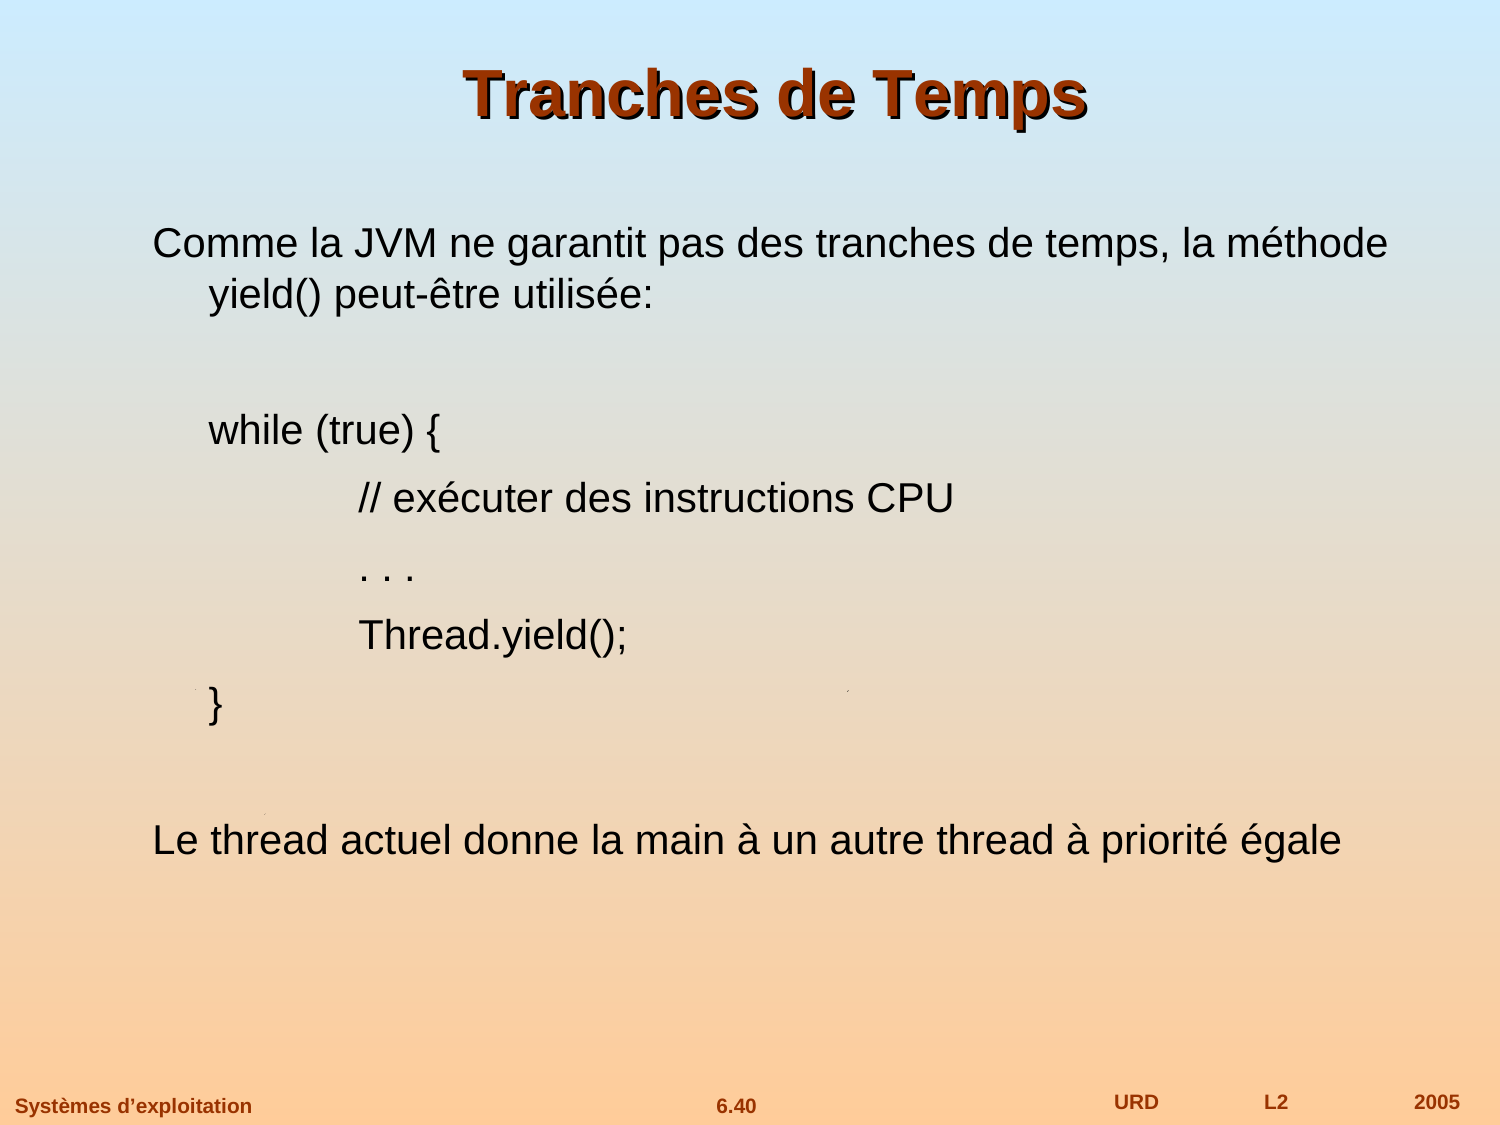

# Tranches de Temps
Comme la JVM ne garantit pas des tranches de temps, la méthode yield() peut-être utilisée:
	while (true) {
		// exécuter des instructions CPU
		. . .
		Thread.yield();
	}
Le thread actuel donne la main à un autre thread à priorité égale